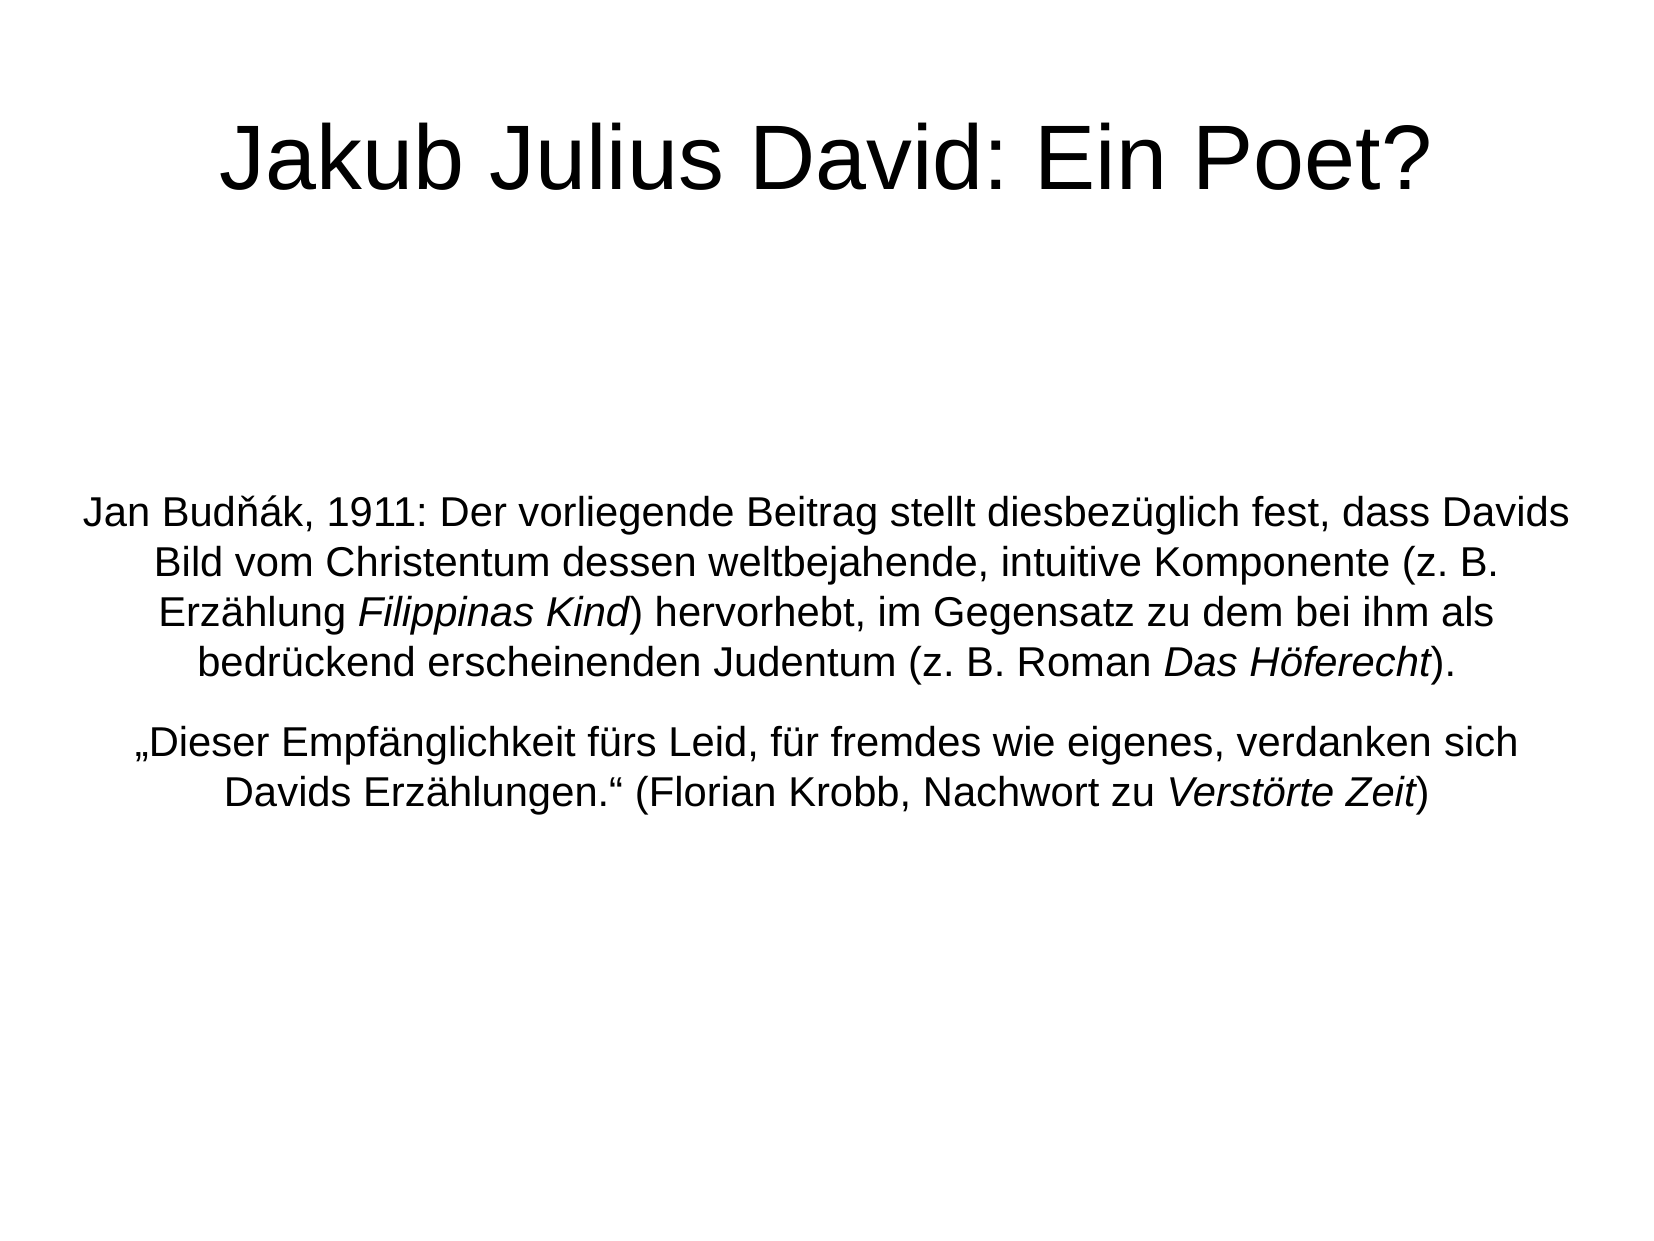

# Jakub Julius David: Ein Poet?
Jan Budňák, 1911: Der vorliegende Beitrag stellt diesbezüglich fest, dass Davids Bild vom Christentum dessen weltbejahende, intuitive Komponente (z. B. Erzählung Filippinas Kind) hervorhebt, im Gegensatz zu dem bei ihm als bedrückend erscheinenden Judentum (z. B. Roman Das Höferecht).
„Dieser Empfänglichkeit fürs Leid, für fremdes wie eigenes, verdanken sich Davids Erzählungen.“ (Florian Krobb, Nachwort zu Verstörte Zeit)